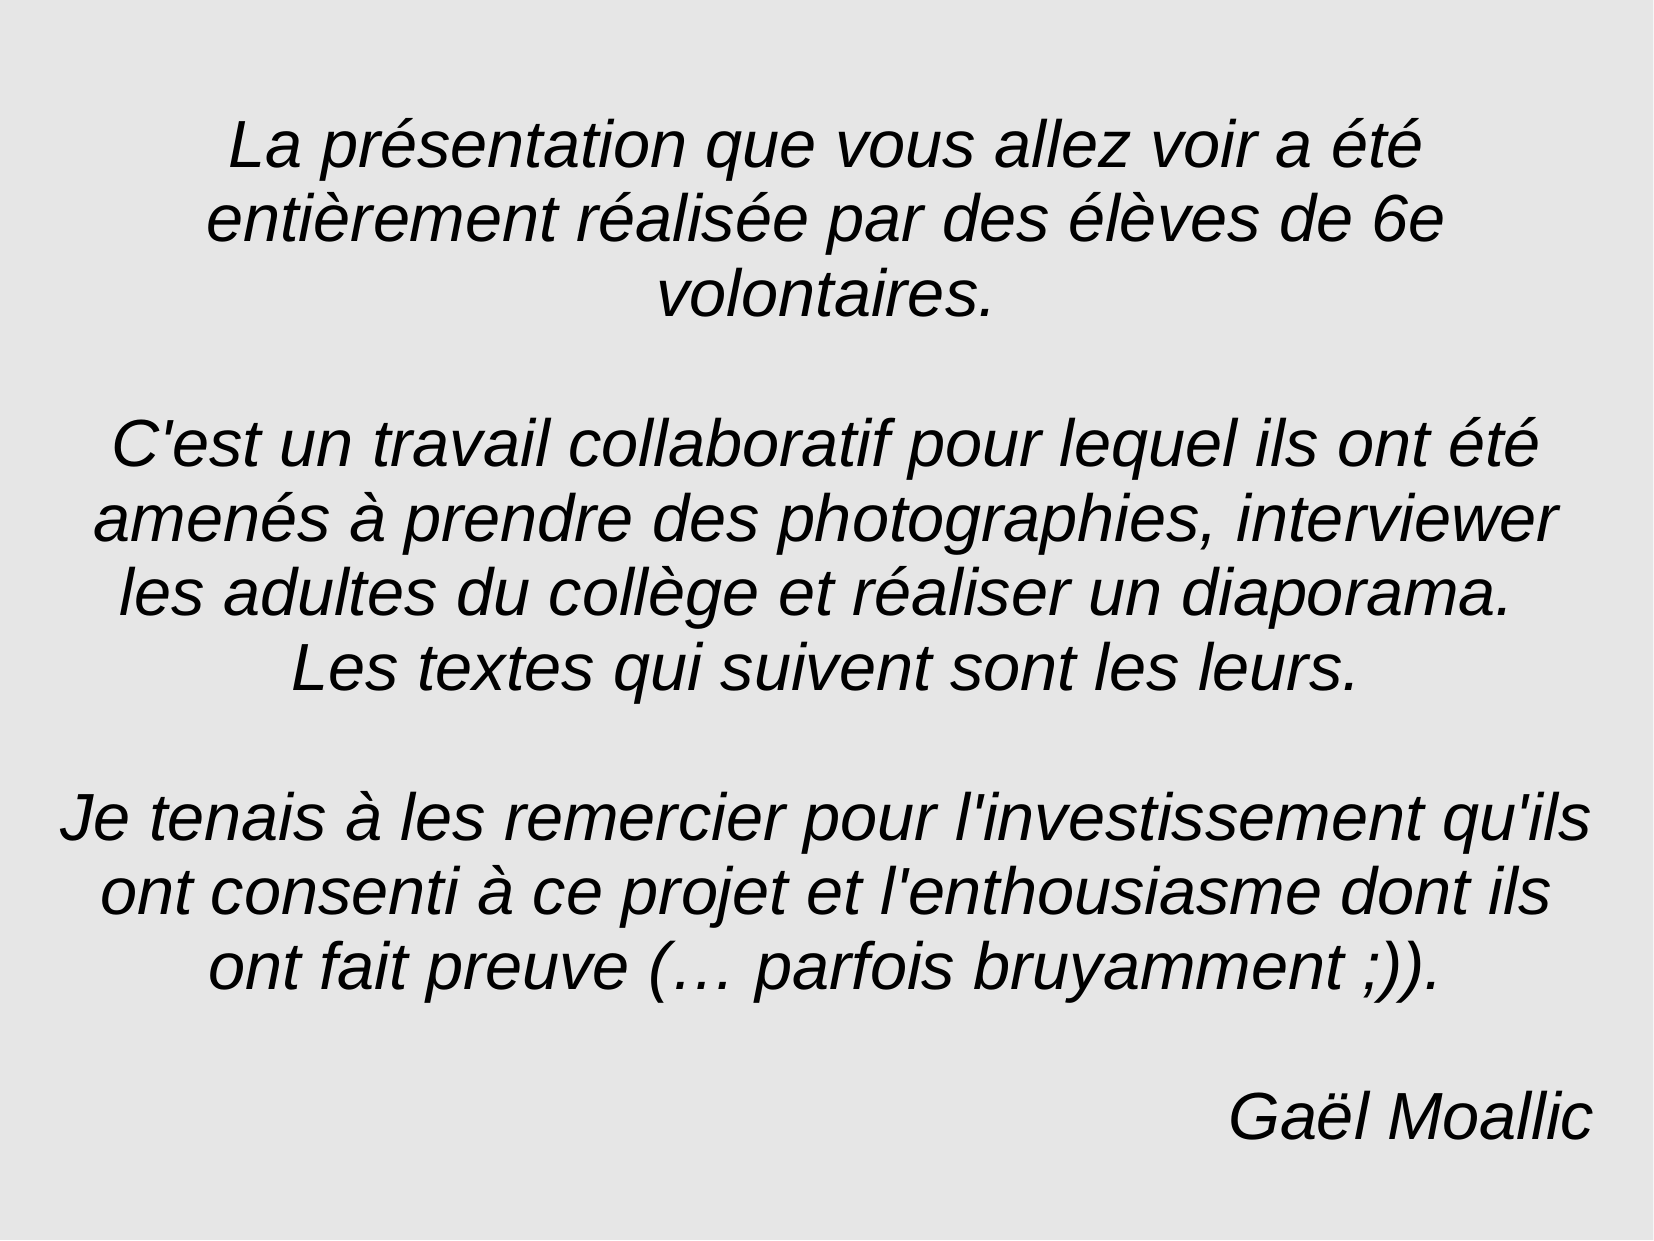

# La présentation que vous allez voir a été entièrement réalisée par des élèves de 6e volontaires.
C'est un travail collaboratif pour lequel ils ont été amenés à prendre des photographies, interviewer les adultes du collège et réaliser un diaporama.
Les textes qui suivent sont les leurs.
Je tenais à les remercier pour l'investissement qu'ils ont consenti à ce projet et l'enthousiasme dont ils ont fait preuve (… parfois bruyamment ;)).
Gaël Moallic